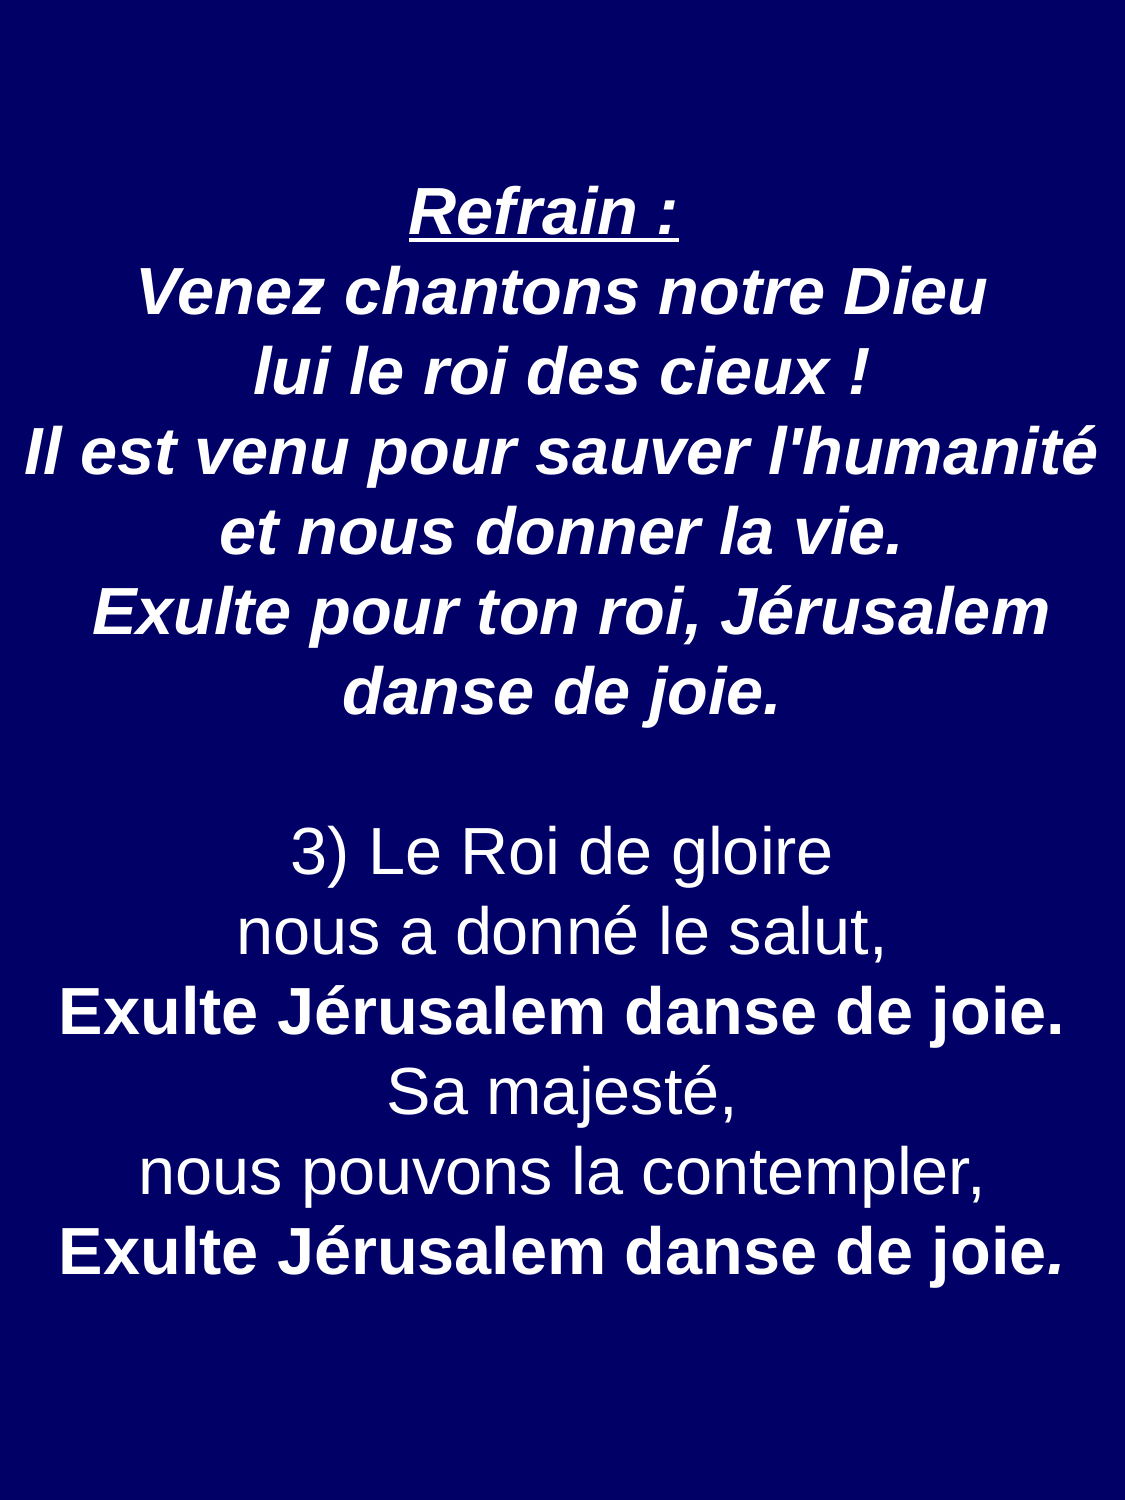

Refrain :
Venez chantons notre Dieu
lui le roi des cieux !
 Il est venu pour sauver l'humanité
et nous donner la vie.
 Exulte pour ton roi, Jérusalem
danse de joie.
3) Le Roi de gloire
nous a donné le salut,
Exulte Jérusalem danse de joie.
Sa majesté,
nous pouvons la contempler,
Exulte Jérusalem danse de joie.